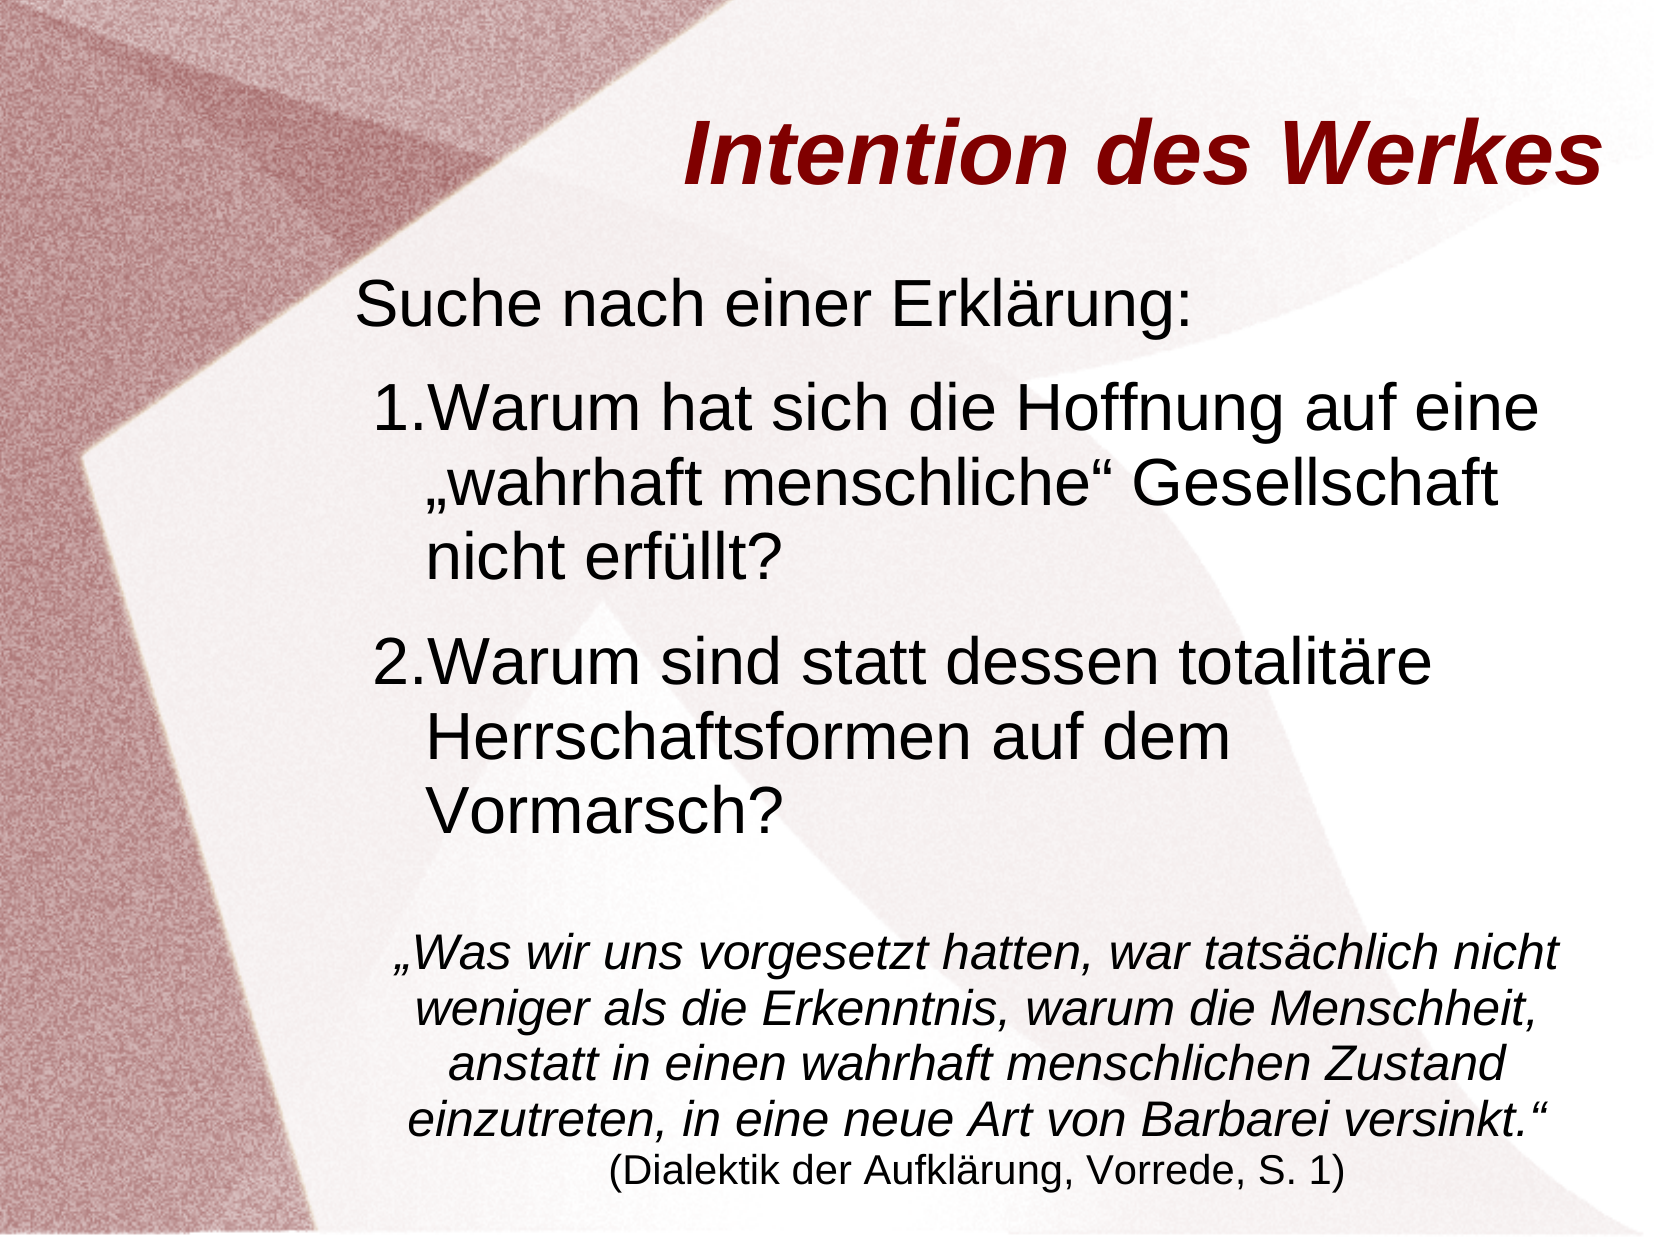

# Intention des Werkes
Suche nach einer Erklärung:
Warum hat sich die Hoffnung auf eine „wahrhaft menschliche“ Gesellschaft nicht erfüllt?
Warum sind statt dessen totalitäre Herrschaftsformen auf dem Vormarsch?
„Was wir uns vorgesetzt hatten, war tatsächlich nicht weniger als die Erkenntnis, warum die Menschheit, anstatt in einen wahrhaft menschlichen Zustand einzutreten, in eine neue Art von Barbarei versinkt.“ (Dialektik der Aufklärung, Vorrede, S. 1)